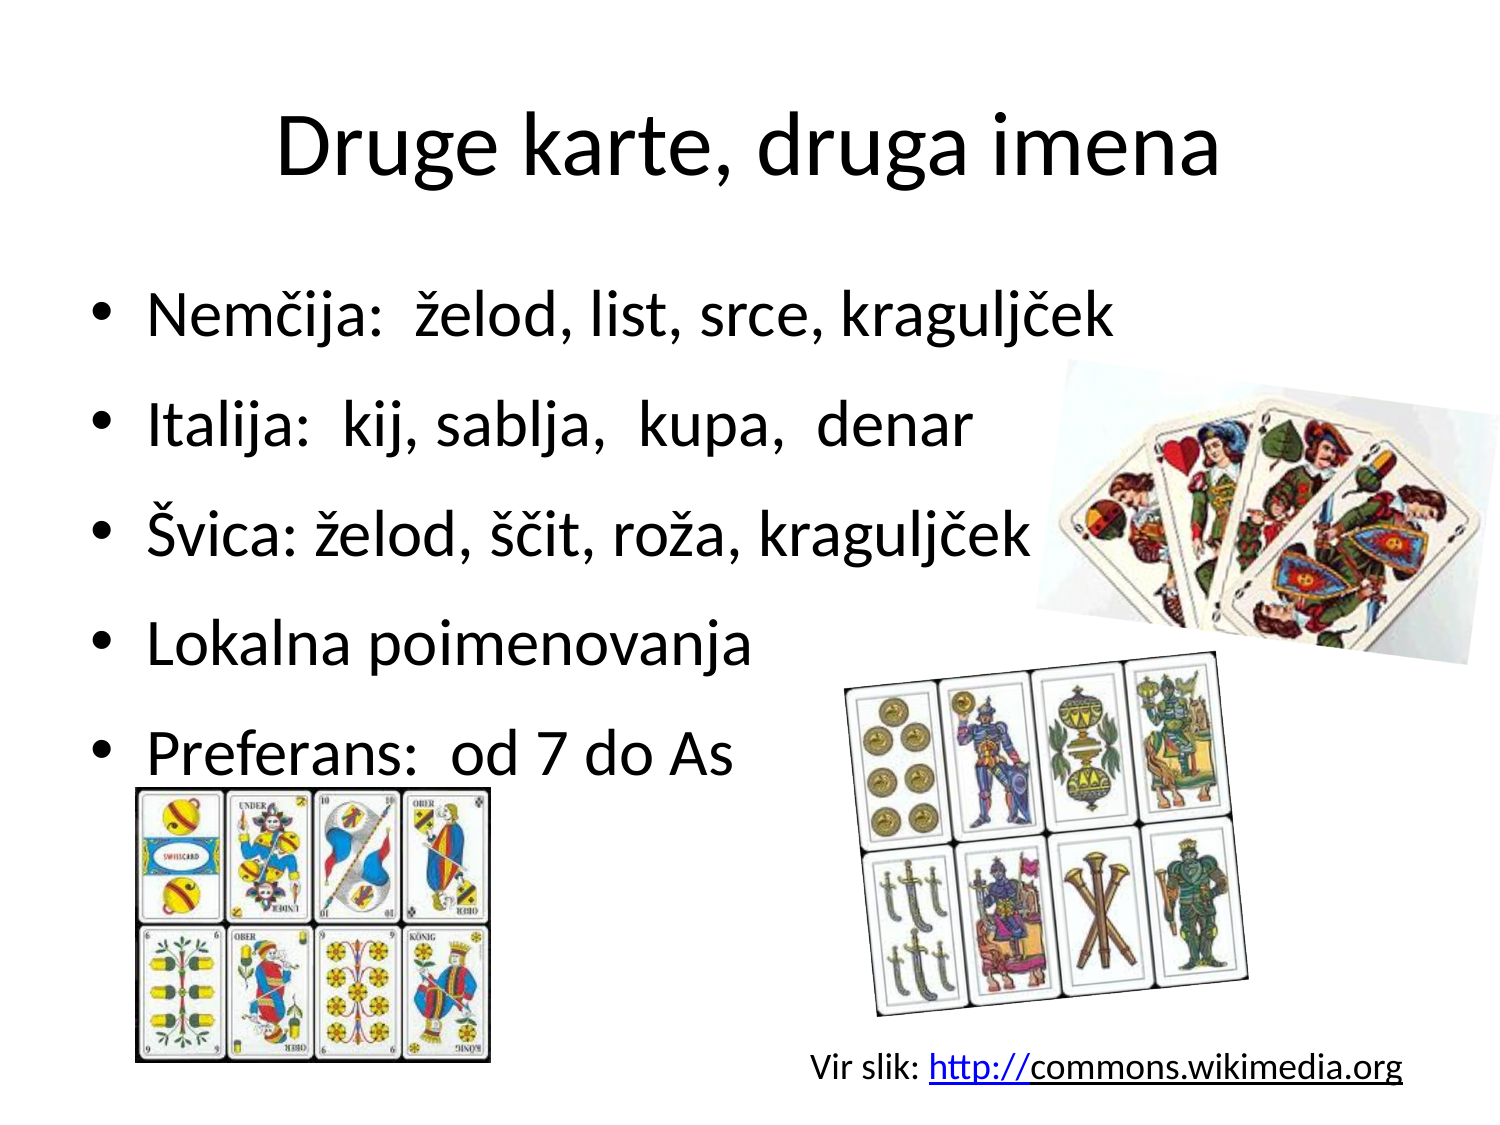

# Druge karte, druga imena
Nemčija: želod, list, srce, kraguljček
Italija: kij, sablja, kupa, denar
Švica: želod, ščit, roža, kraguljček
Lokalna poimenovanja
Preferans: od 7 do As
Vir slik: http://commons.wikimedia.org